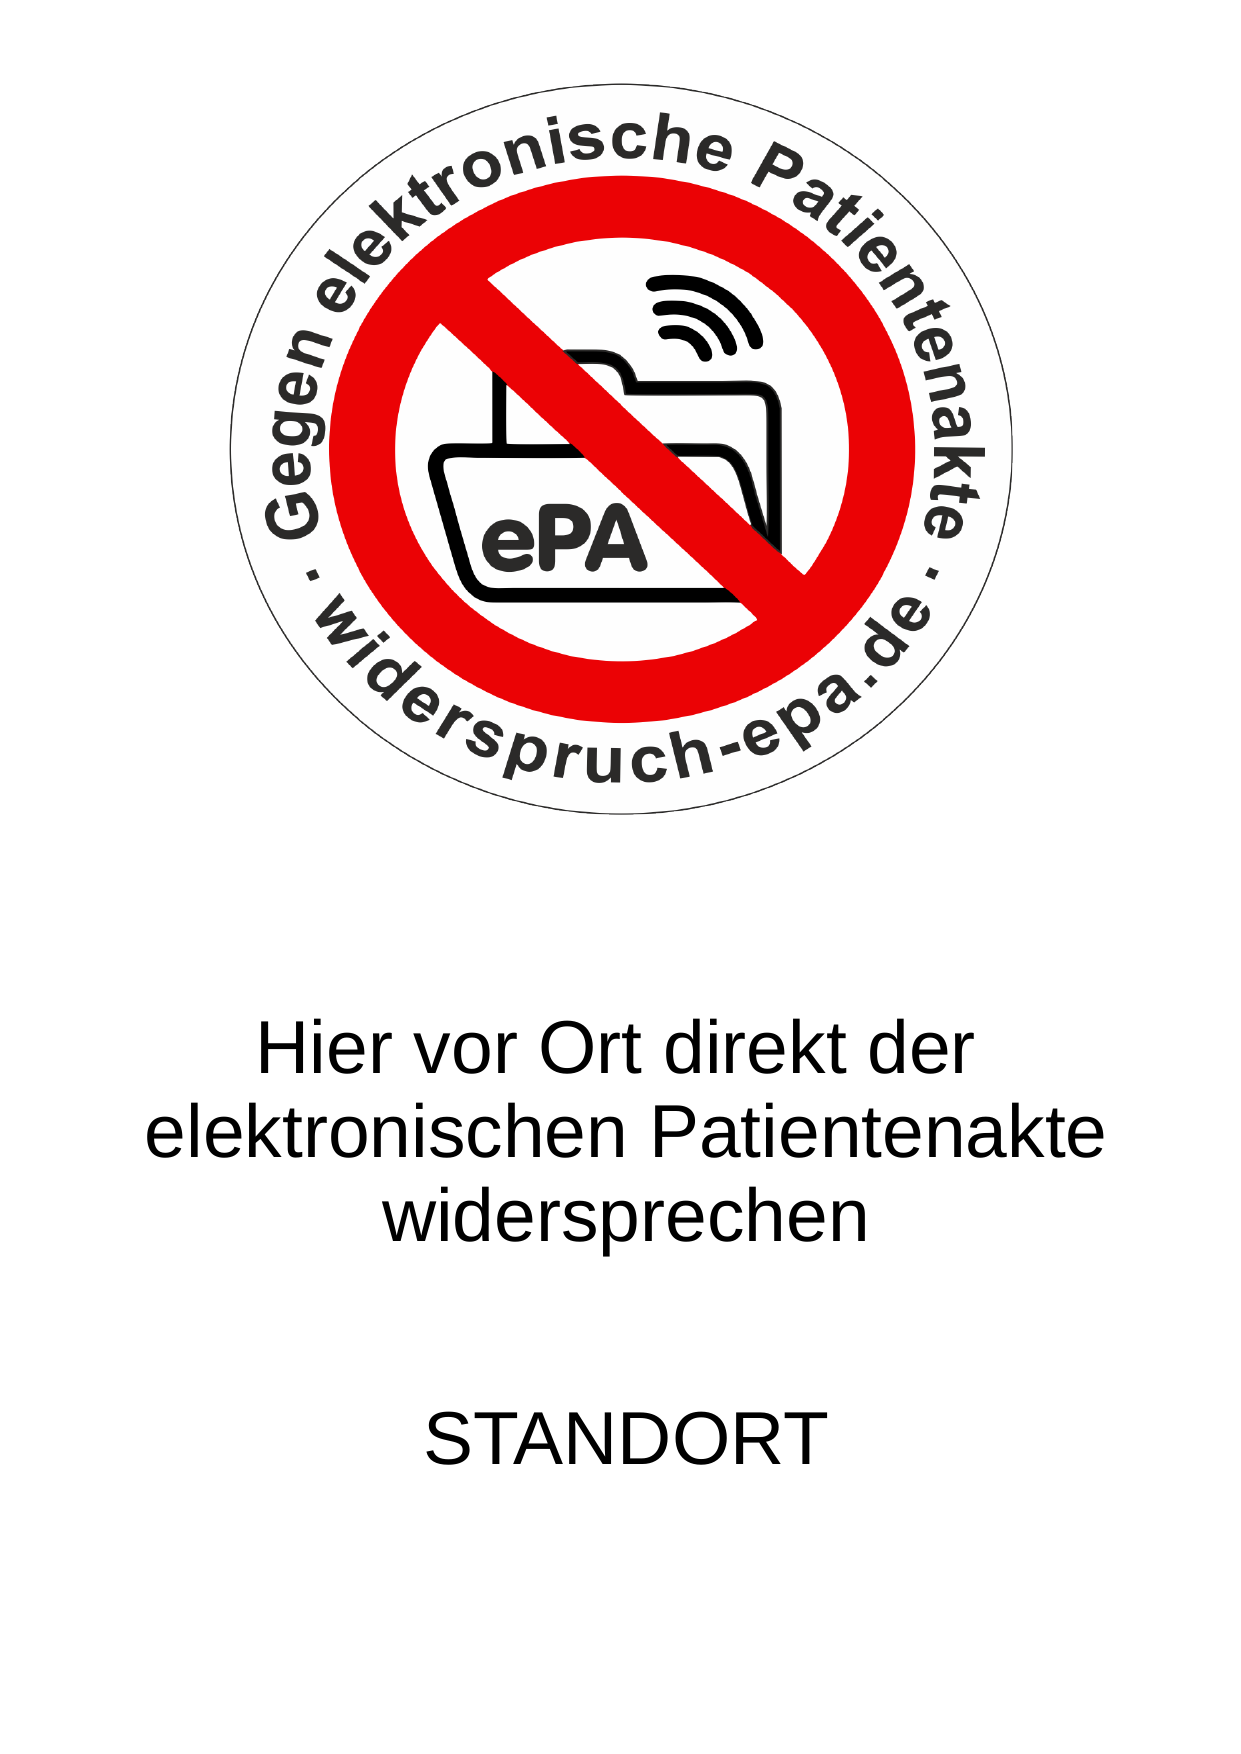

Hier vor Ort direkt der
elektronischen Patientenakte widersprechen
STANDORT